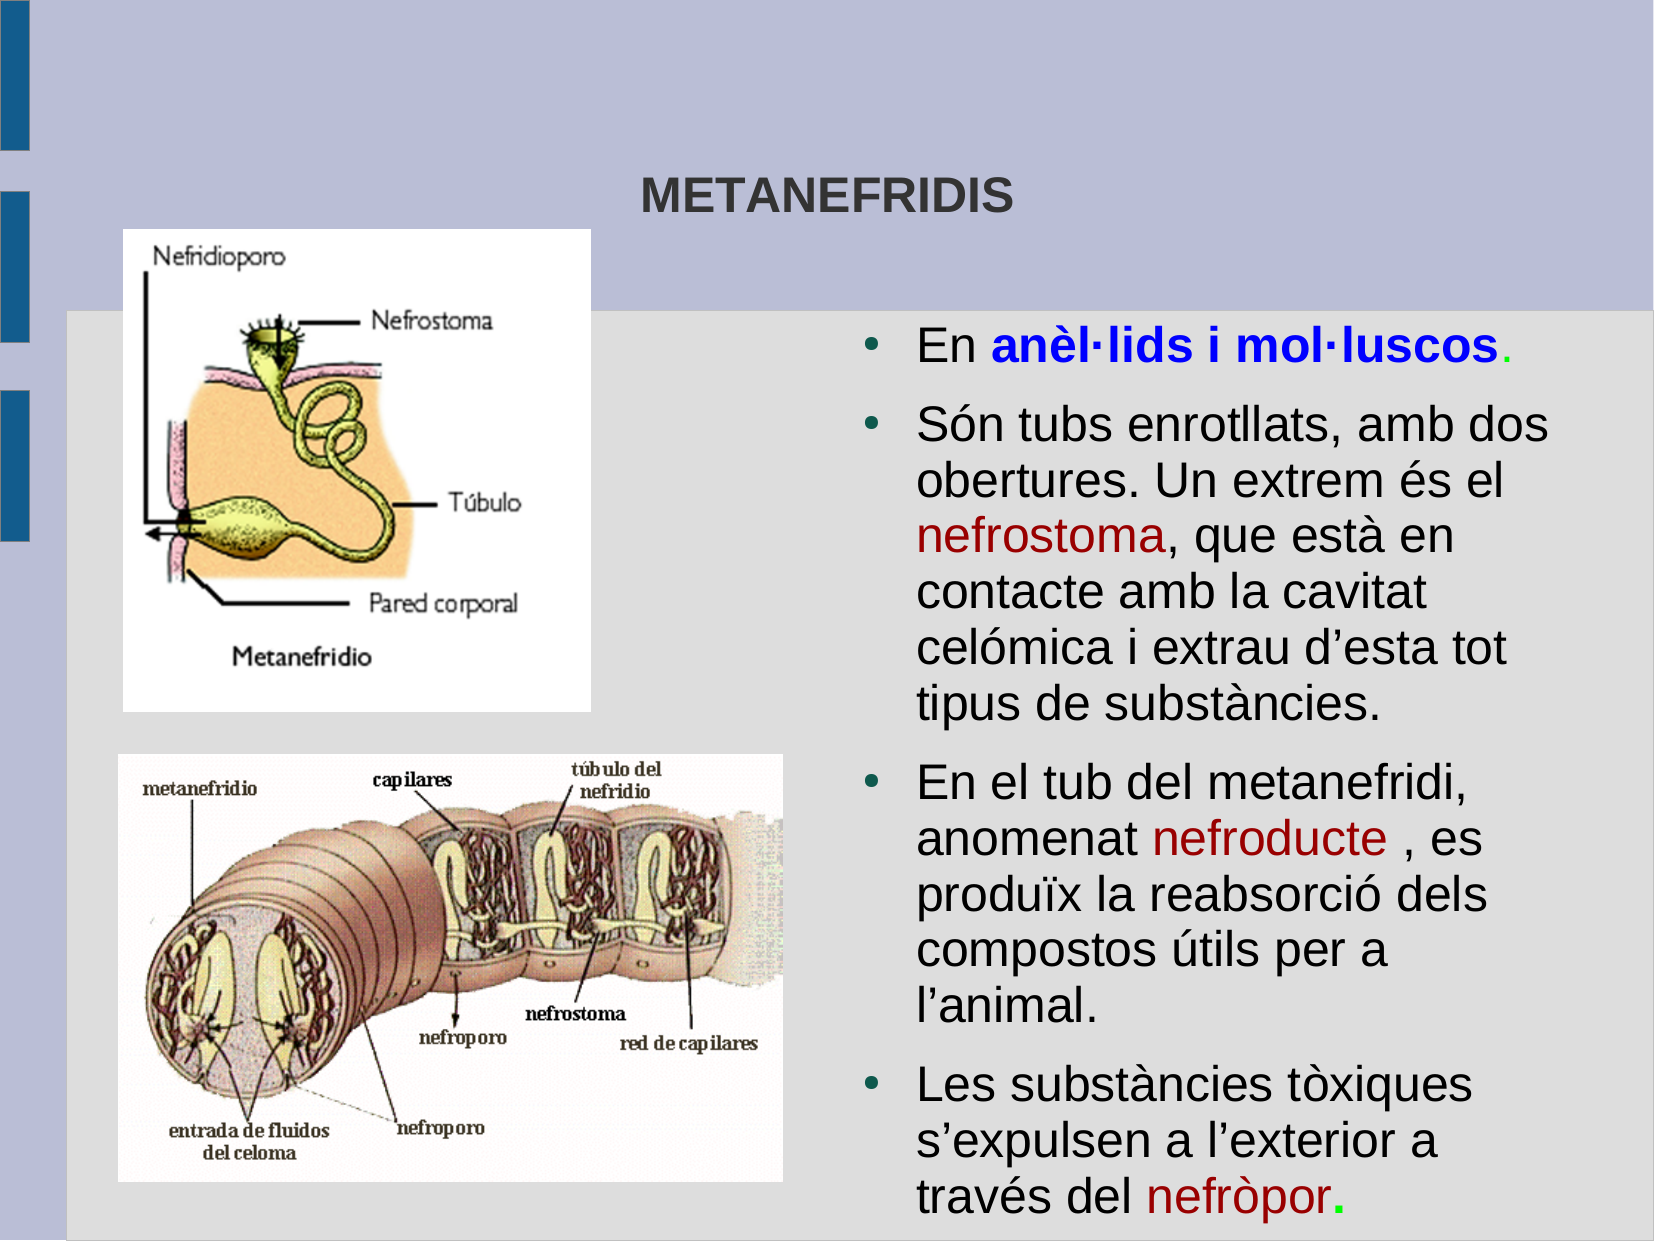

# METANEFRIDIS
En anèl·lids i mol·luscos.
Són tubs enrotllats, amb dos obertures. Un extrem és el nefrostoma, que està en contacte amb la cavitat celómica i extrau d’esta tot tipus de substàncies.
En el tub del metanefridi, anomenat nefroducte , es produïx la reabsorció dels compostos útils per a l’animal.
Les substàncies tòxiques s’expulsen a l’exterior a través del nefròpor.